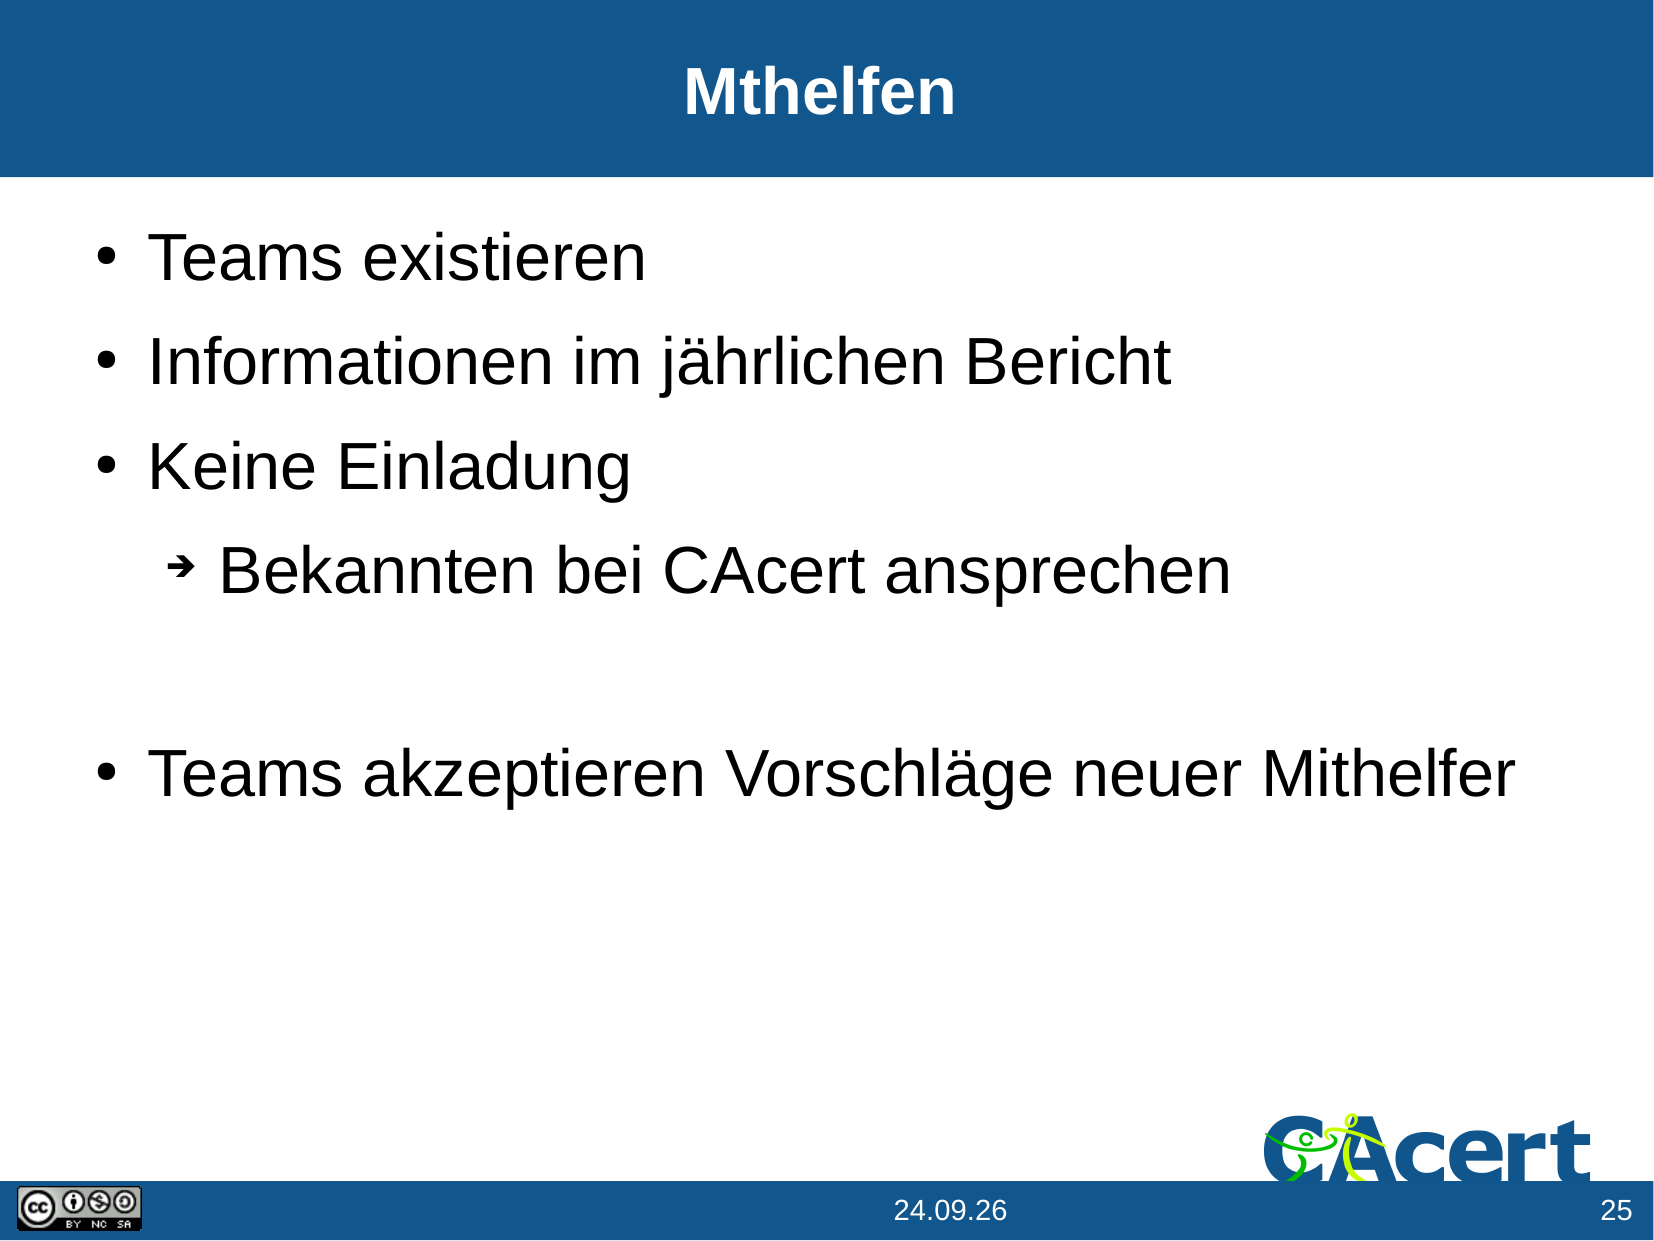

# Mthelfen
Teams existieren
Informationen im jährlichen Bericht
Keine Einladung
Bekannten bei CAcert ansprechen
Teams akzeptieren Vorschläge neuer Mithelfer